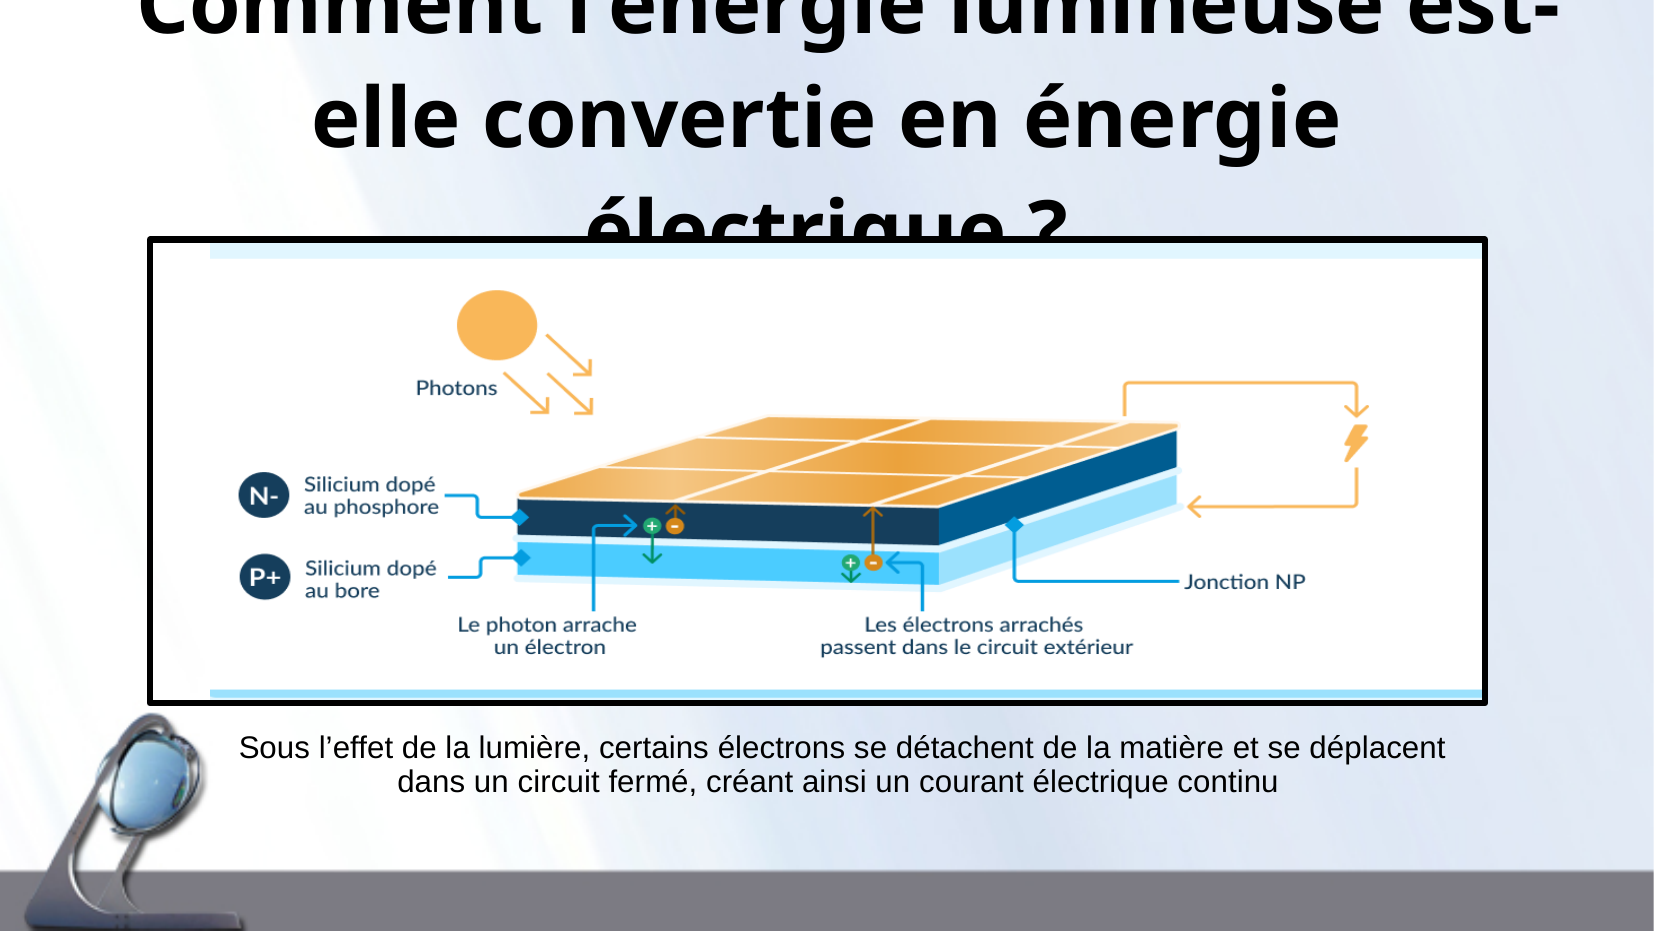

# Comment l'énergie lumineuse est-elle convertie en énergie électrique ?
Sous l’effet de la lumière, certains électrons se détachent de la matière et se déplacent dans un circuit fermé, créant ainsi un courant électrique continu